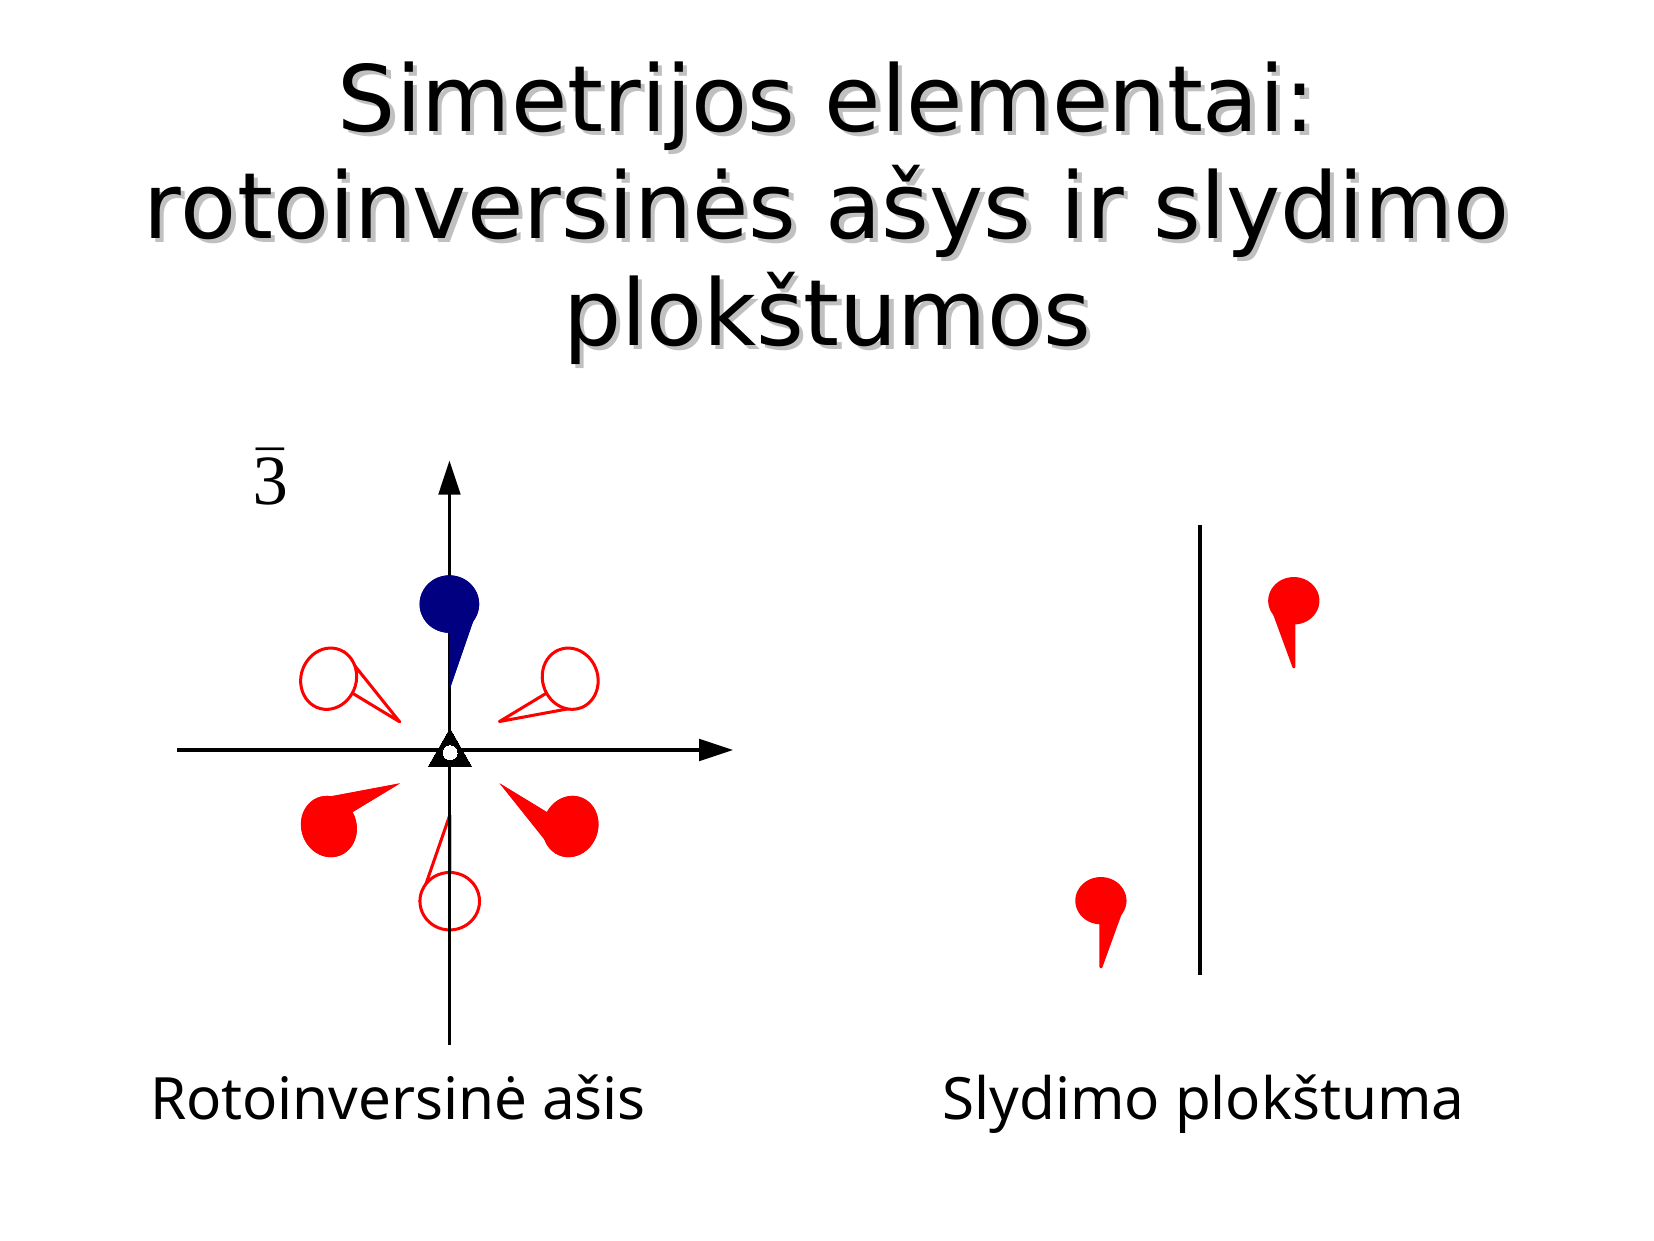

# Simetrijos elementai: rotoinversinės ašys ir slydimo plokštumos
Rotoinversinė ašis
Slydimo plokštuma